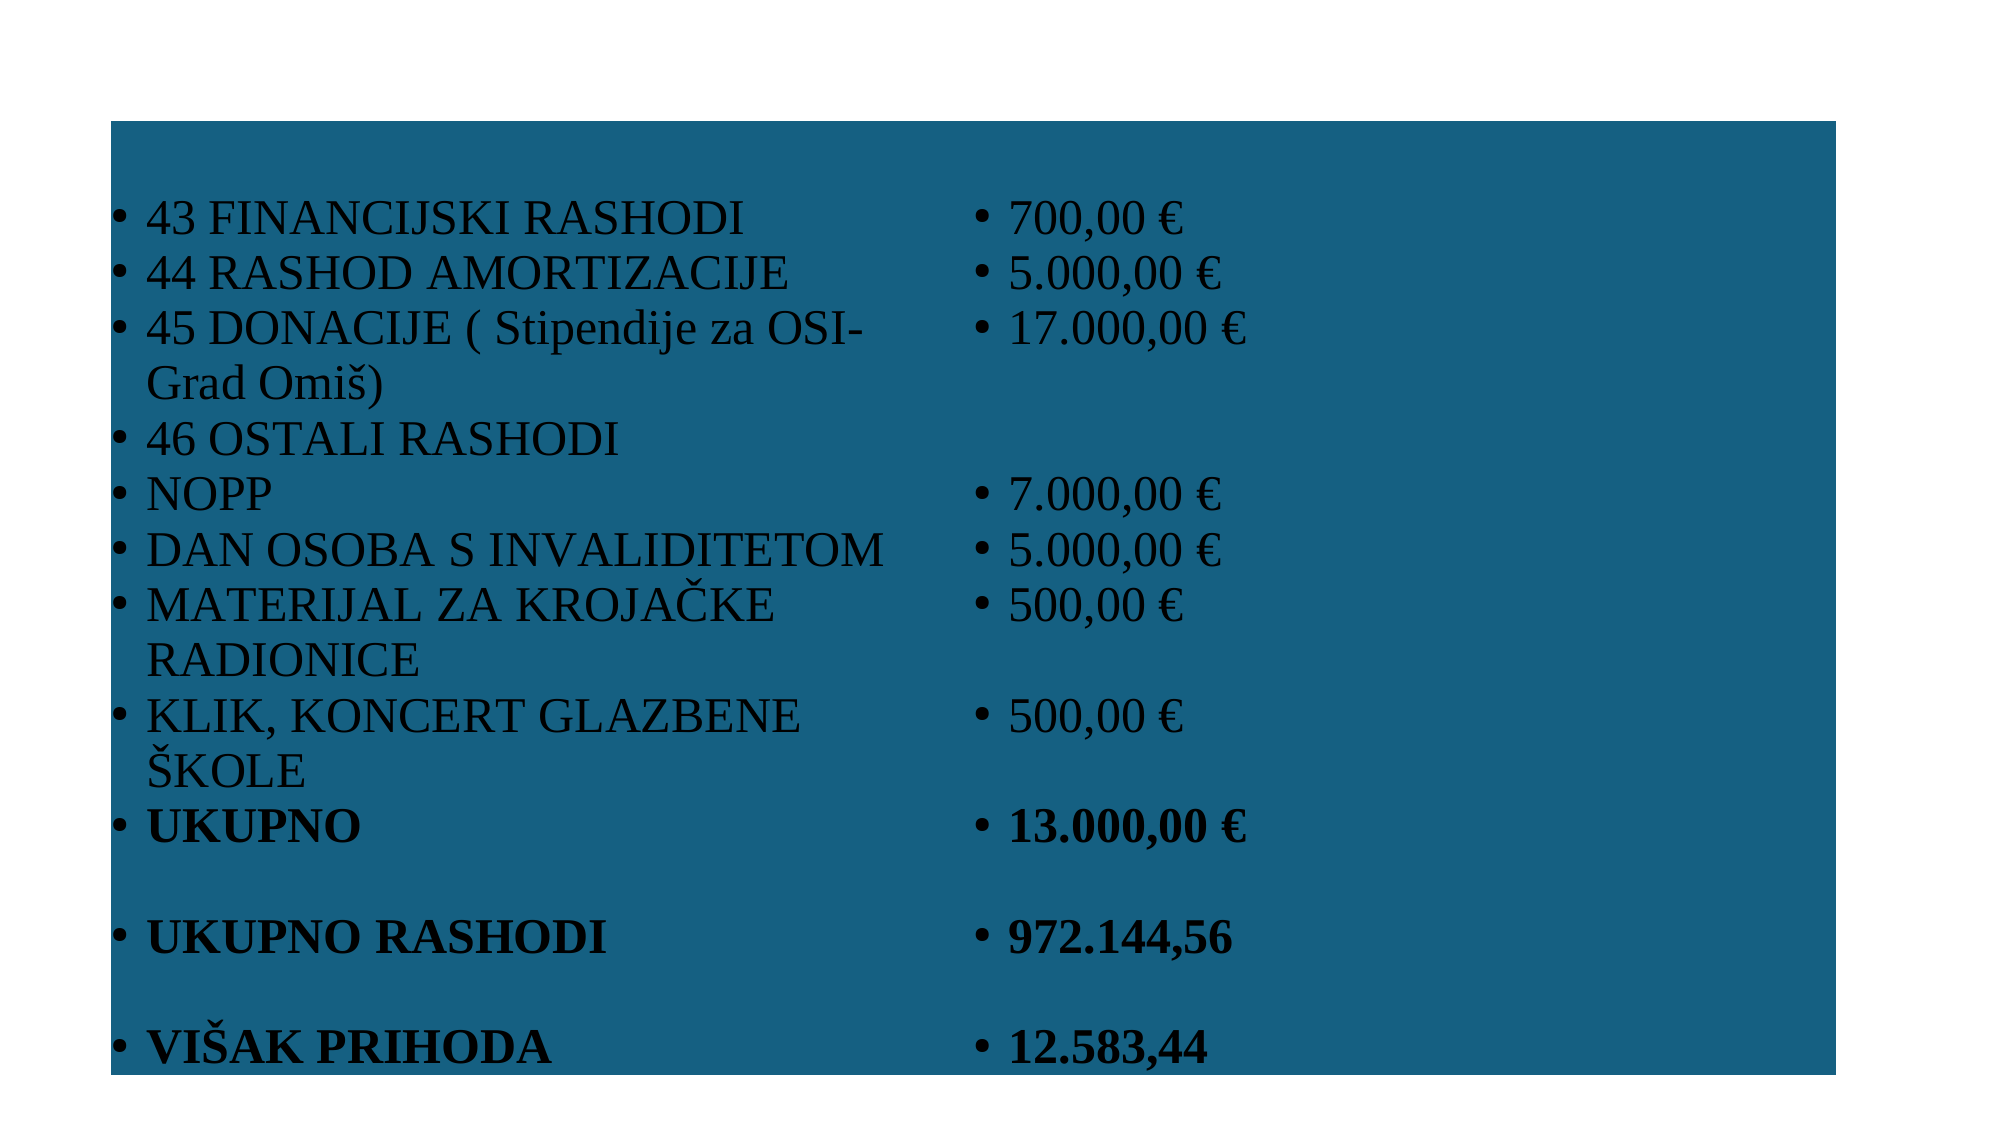

| | |
| --- | --- |
| 43 FINANCIJSKI RASHODI | 700,00 € |
| 44 RASHOD AMORTIZACIJE | 5.000,00 € |
| 45 DONACIJE ( Stipendije za OSI- Grad Omiš) | 17.000,00 € |
| 46 OSTALI RASHODI | |
| NOPP | 7.000,00 € |
| DAN OSOBA S INVALIDITETOM | 5.000,00 € |
| MATERIJAL ZA KROJAČKE RADIONICE | 500,00 € |
| KLIK, KONCERT GLAZBENE ŠKOLE | 500,00 € |
| UKUPNO | 13.000,00 € |
| | |
| UKUPNO RASHODI | 972.144,56 |
| | |
| VIŠAK PRIHODA | 12.583,44 |